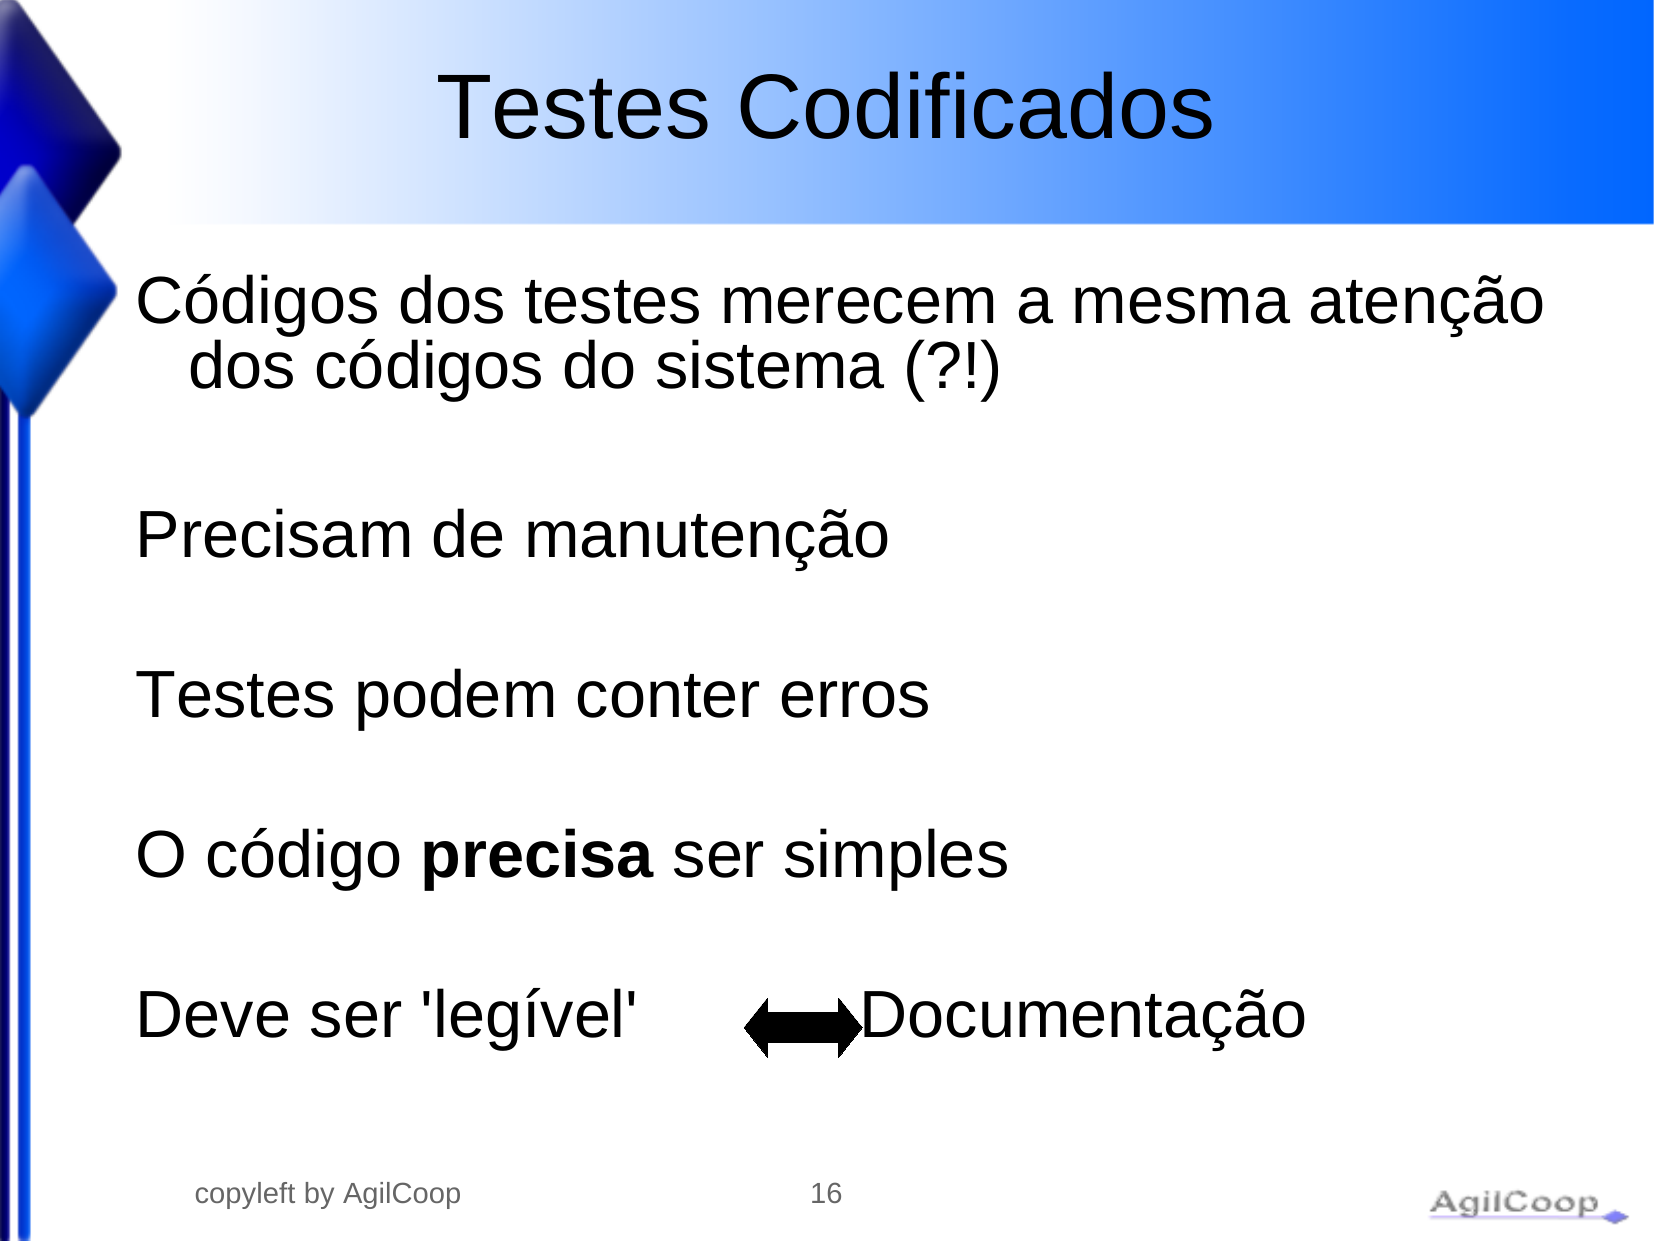

# Testes Codificados
Códigos dos testes merecem a mesma atenção dos códigos do sistema (?!)
Precisam de manutenção
Testes podem conter erros
O código precisa ser simples
Deve ser 'legível' Documentação
copyleft by AgilCoop
16